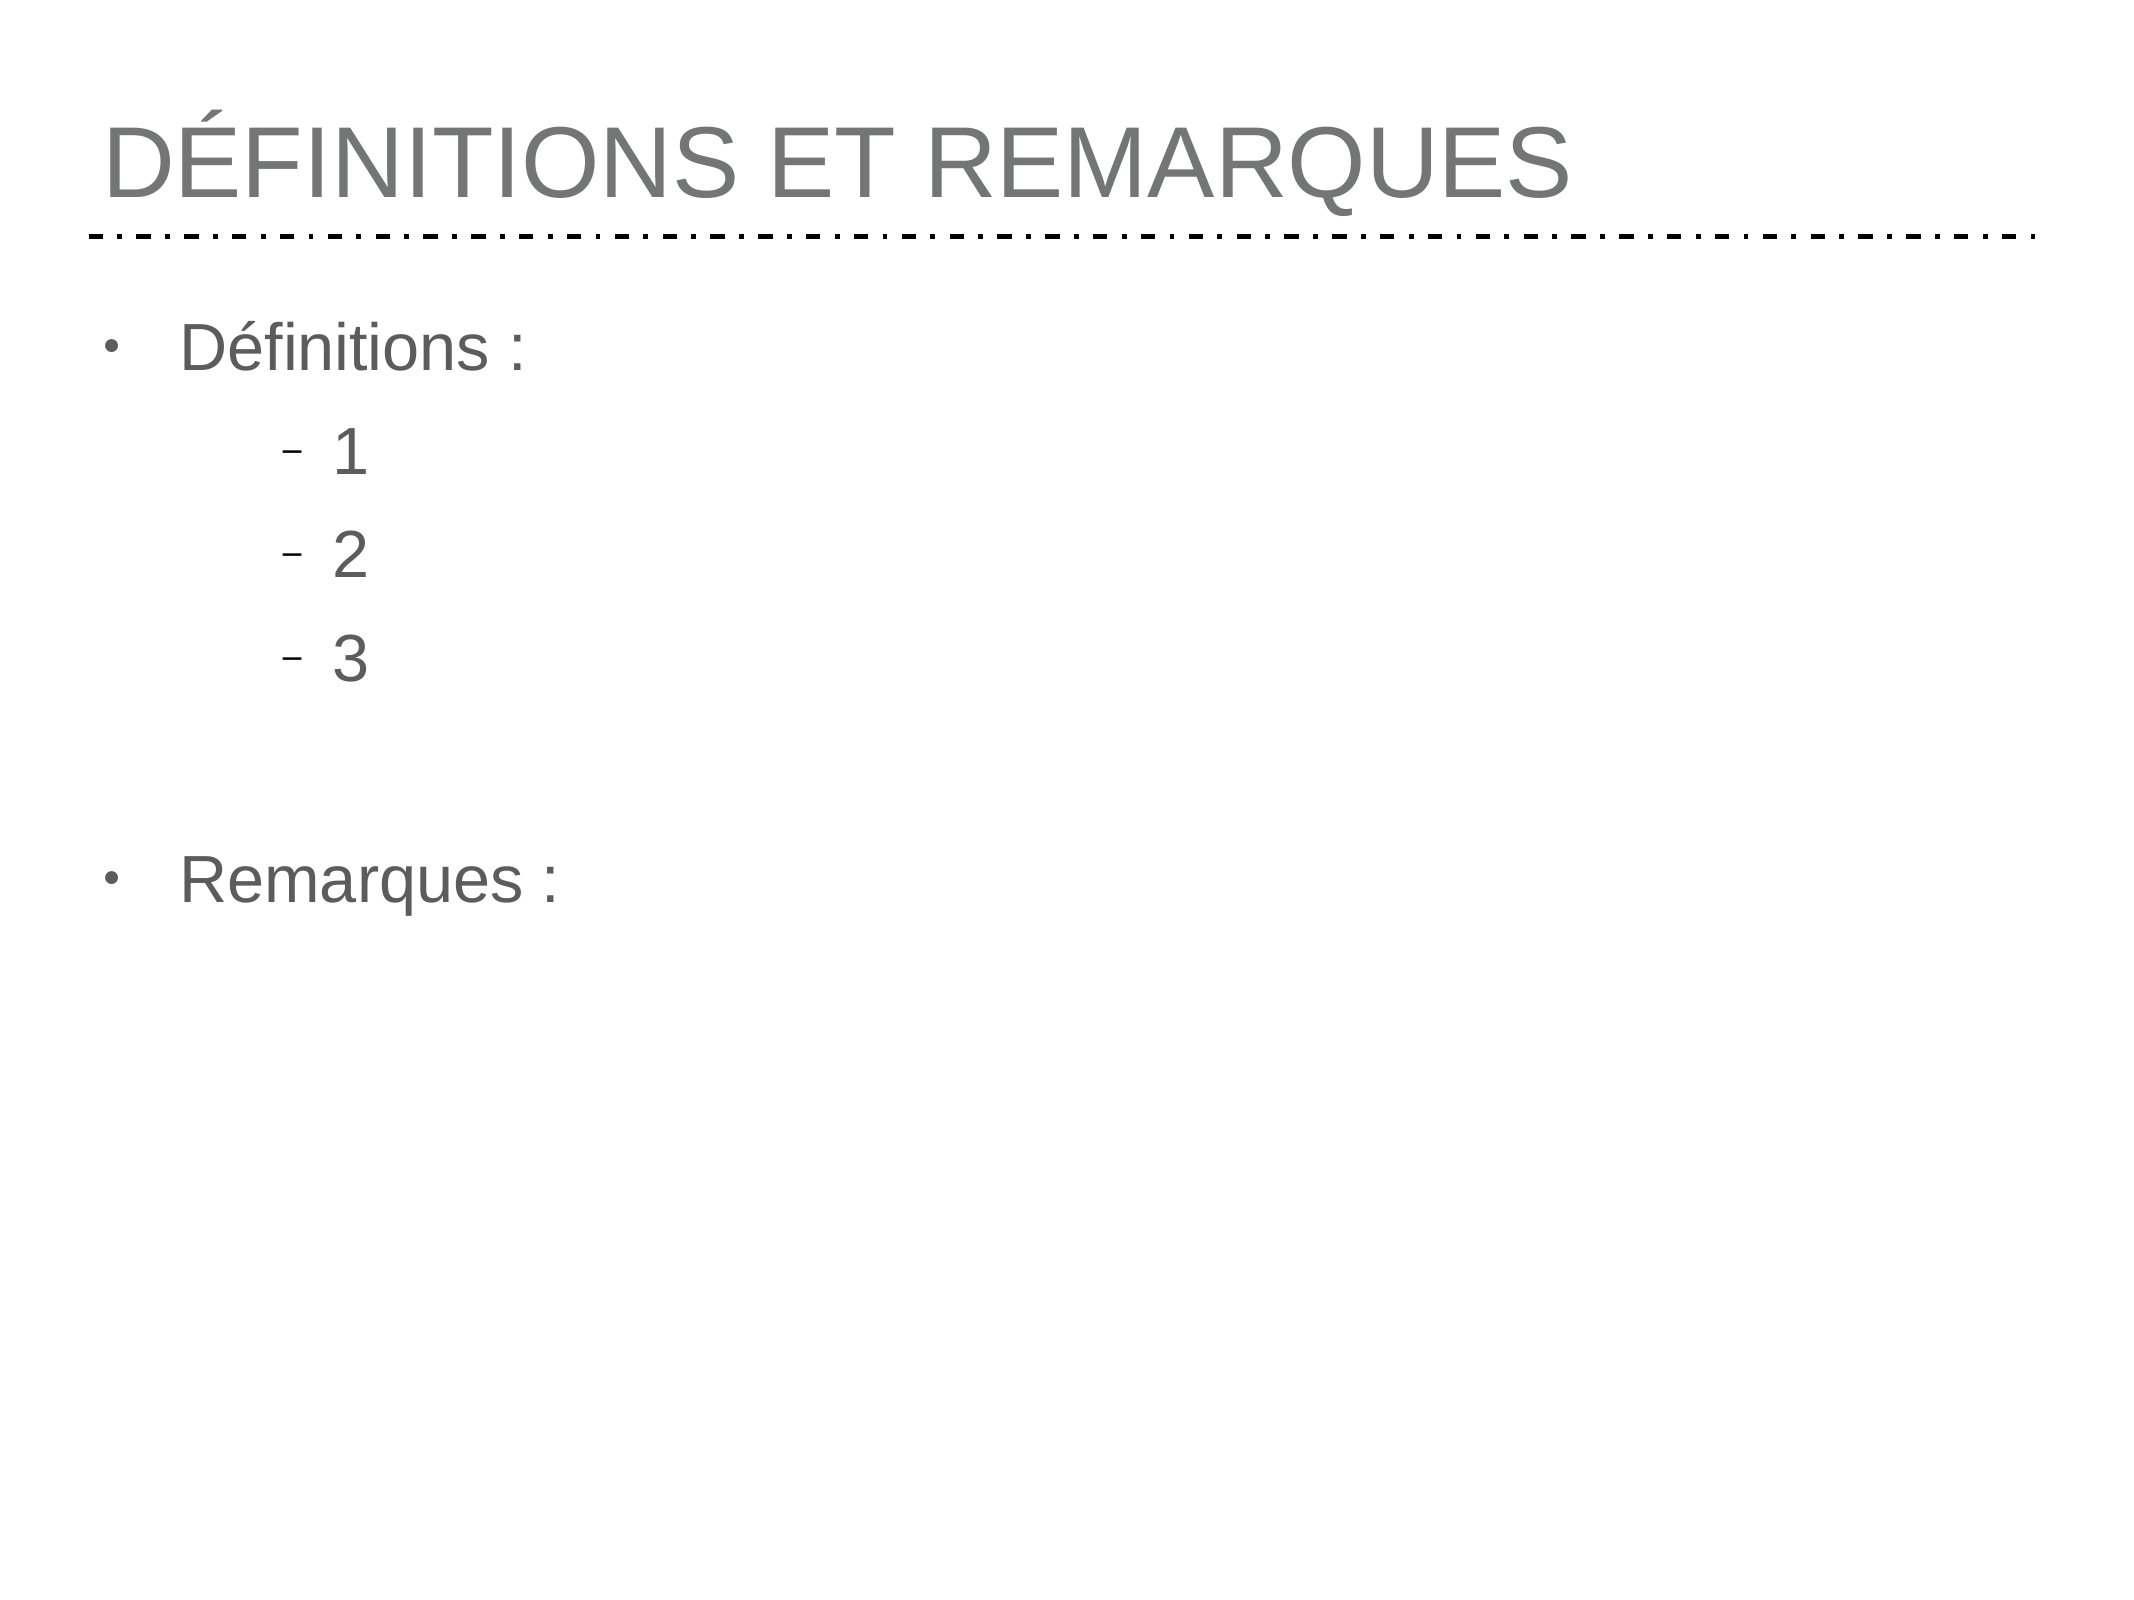

DÉFINITIONS ET REMARQUES
Définitions :
1
2
3
Remarques :